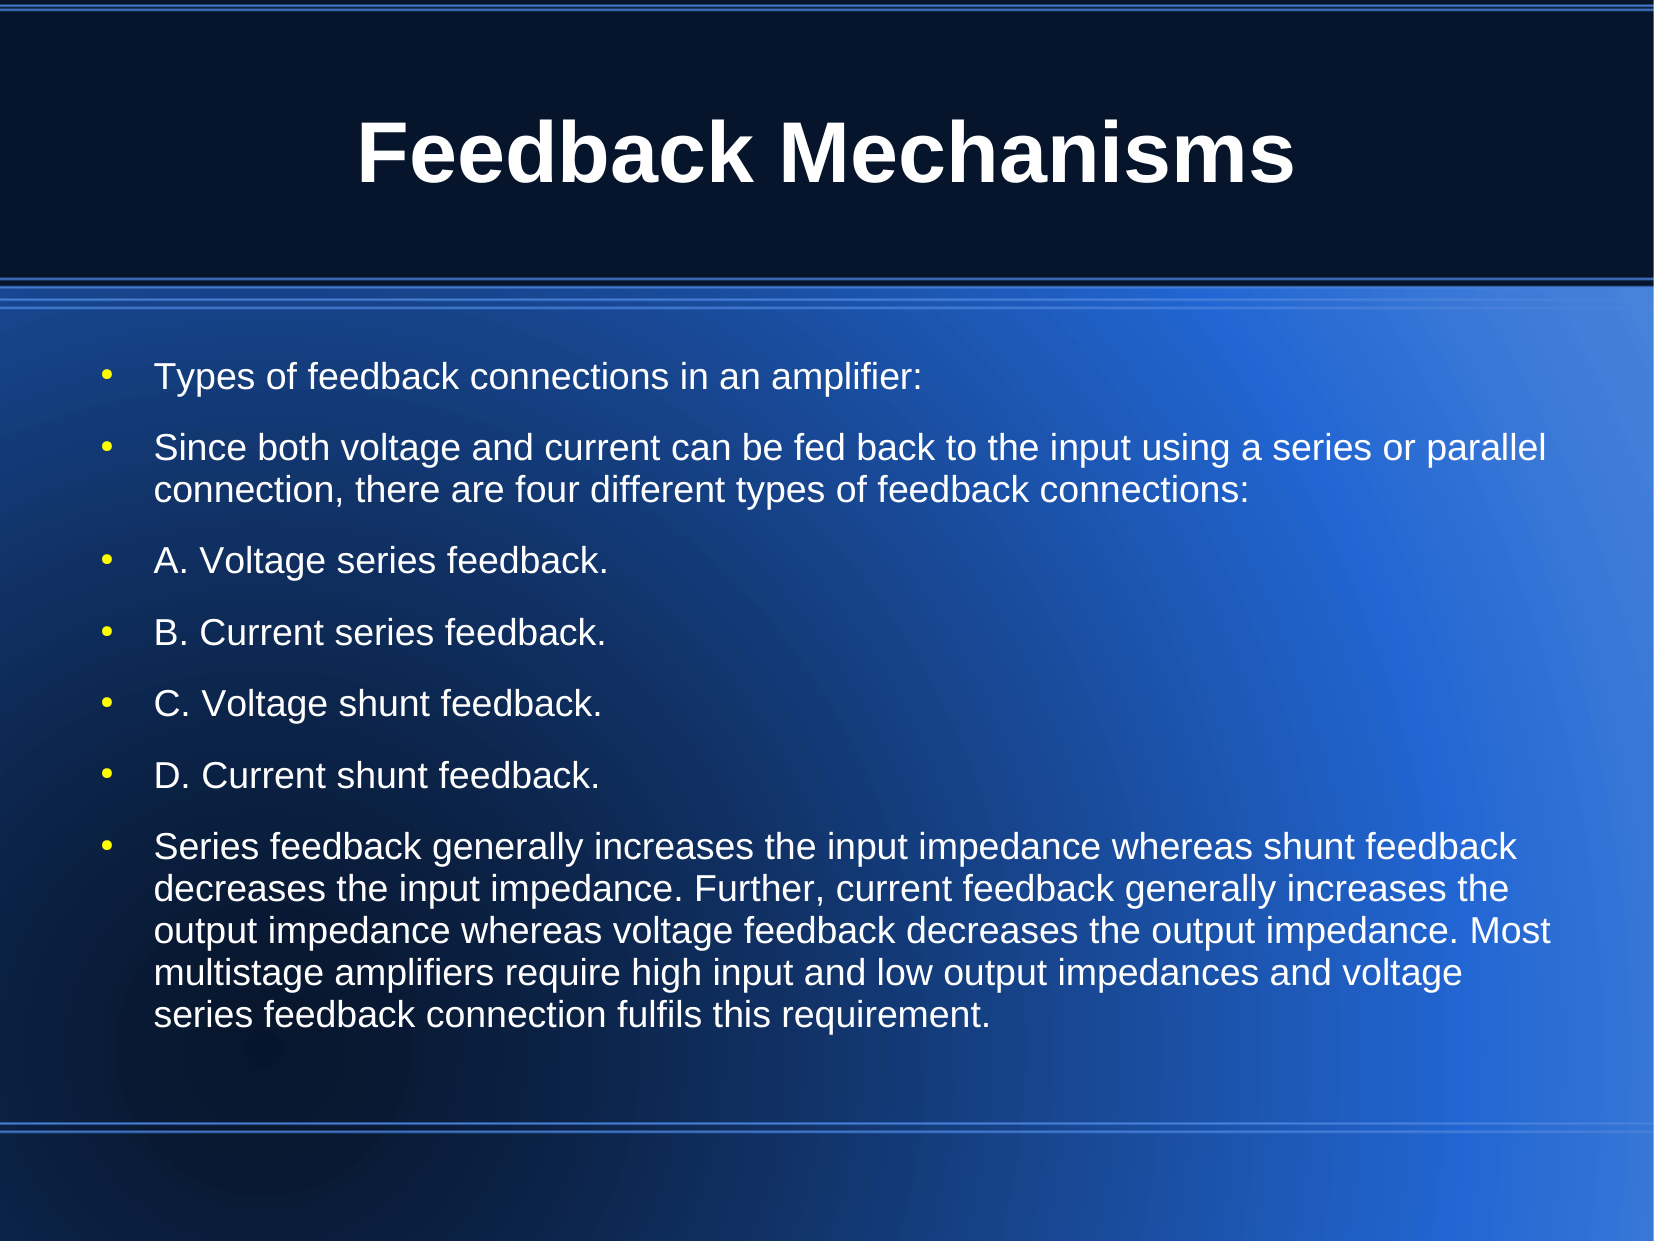

# Feedback Mechanisms
Types of feedback connections in an amplifier:
Since both voltage and current can be fed back to the input using a series or parallel connection, there are four different types of feedback connections:
A. Voltage series feedback.
B. Current series feedback.
C. Voltage shunt feedback.
D. Current shunt feedback.
Series feedback generally increases the input impedance whereas shunt feedback decreases the input impedance. Further, current feedback generally increases the output impedance whereas voltage feedback decreases the output impedance. Most multistage amplifiers require high input and low output impedances and voltage series feedback connection fulfils this requirement.